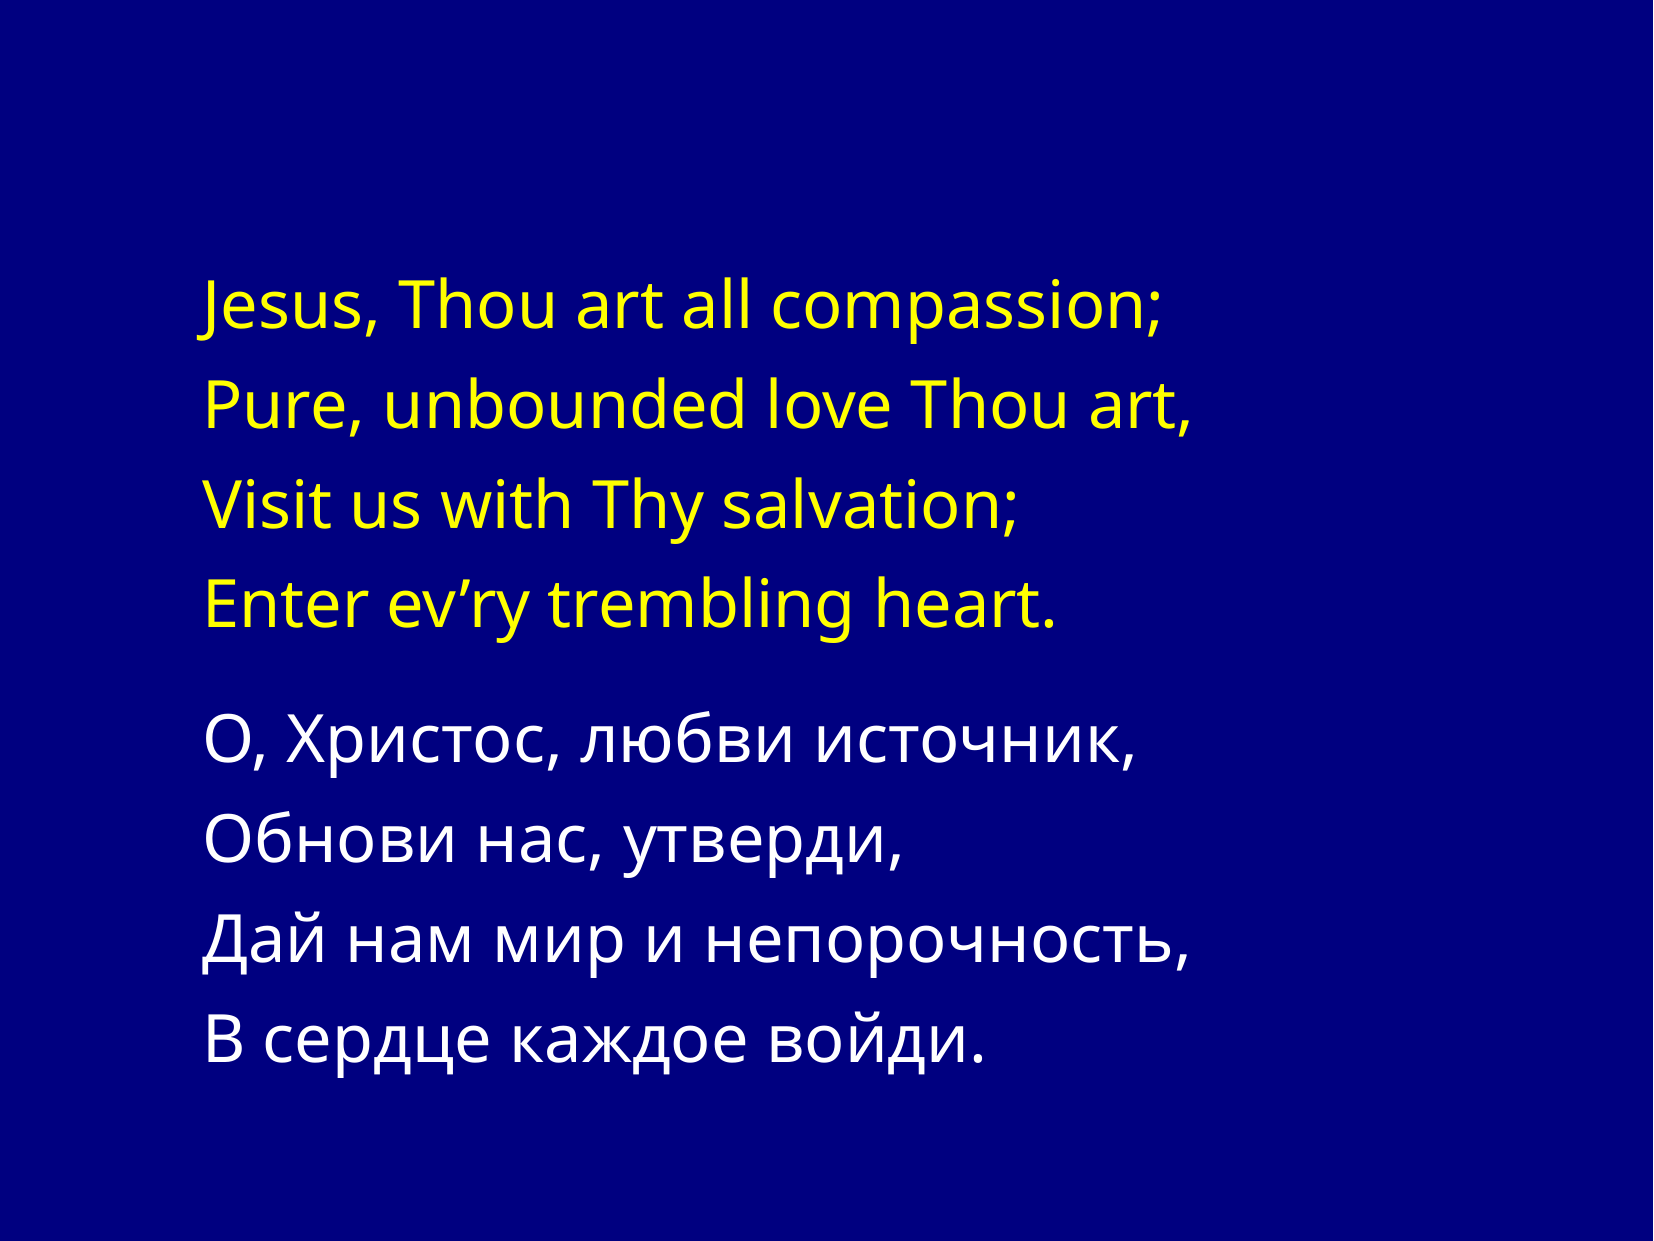

Jesus, Thou art all compassion;
	Pure, unbounded love Thou art,
	Visit us with Thy salvation;
	Enter ev’ry trembling heart.
	О, Христос, любви источник,
	Обнови нас, утверди,
	Дай нам мир и непорочность,
	В сердце каждое войди.